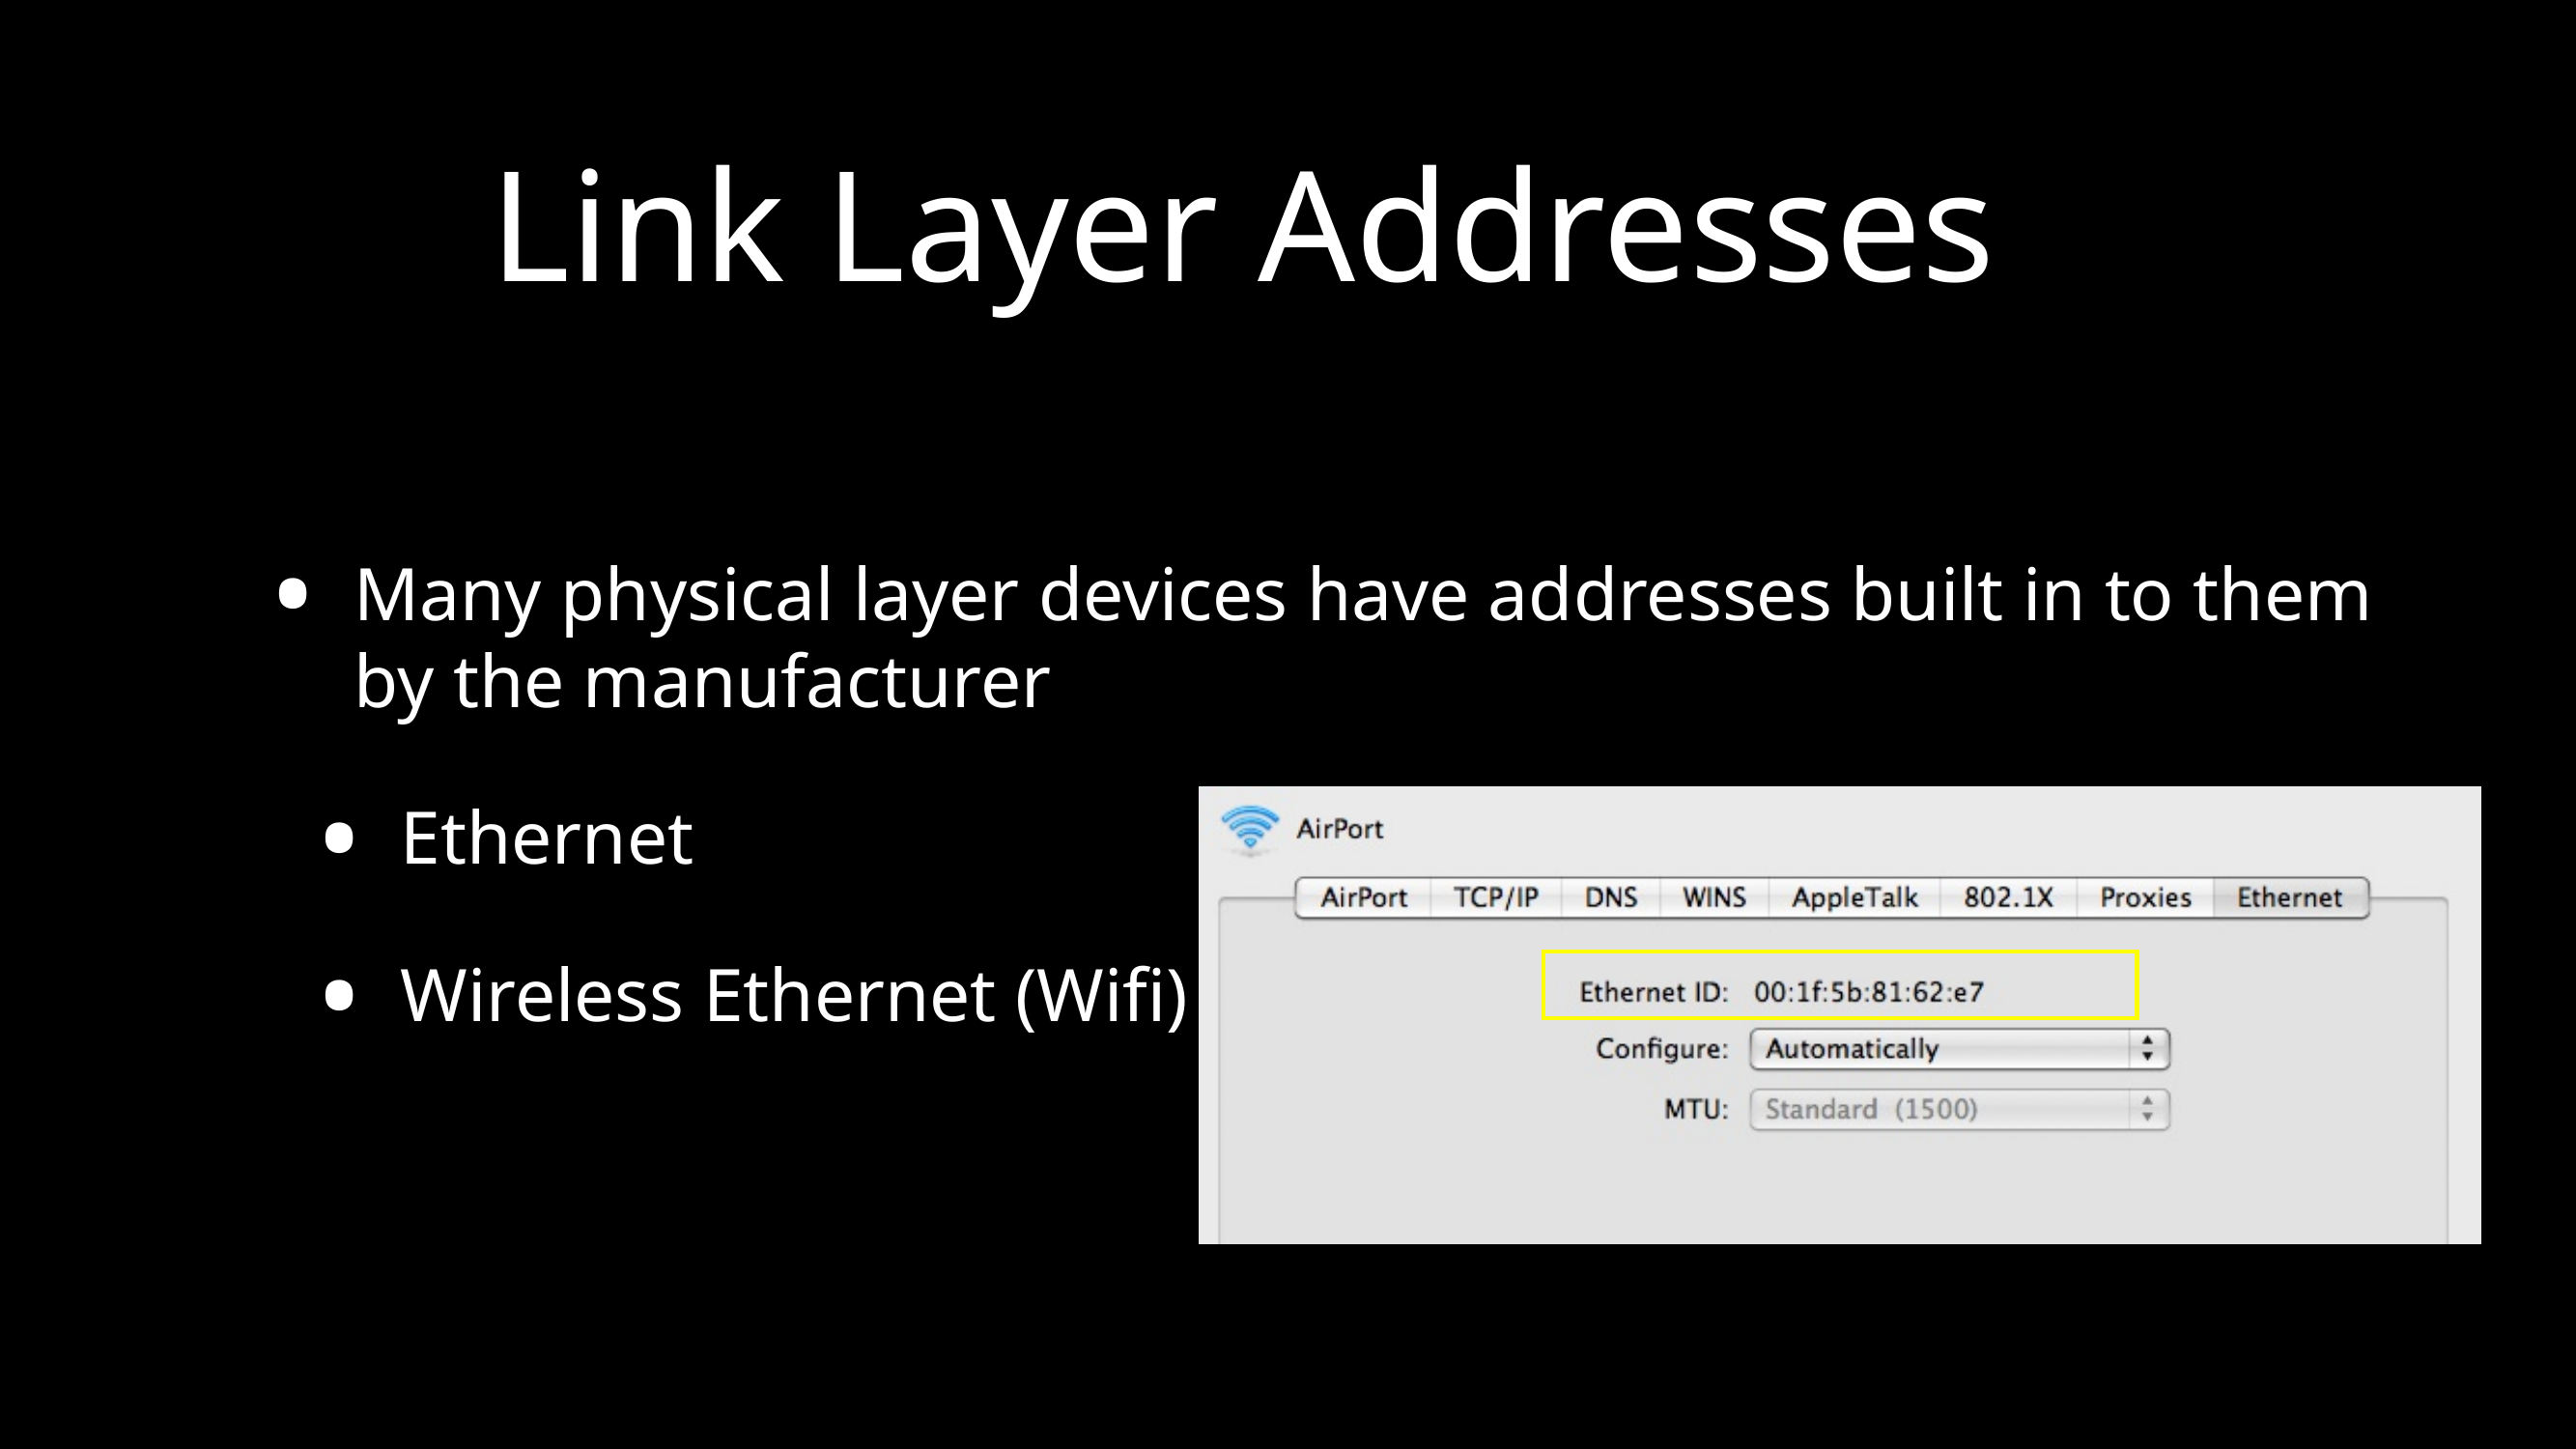

# Link Layer Addresses
Many physical layer devices have addresses built in to them by the manufacturer
Ethernet
Wireless Ethernet (Wifi)